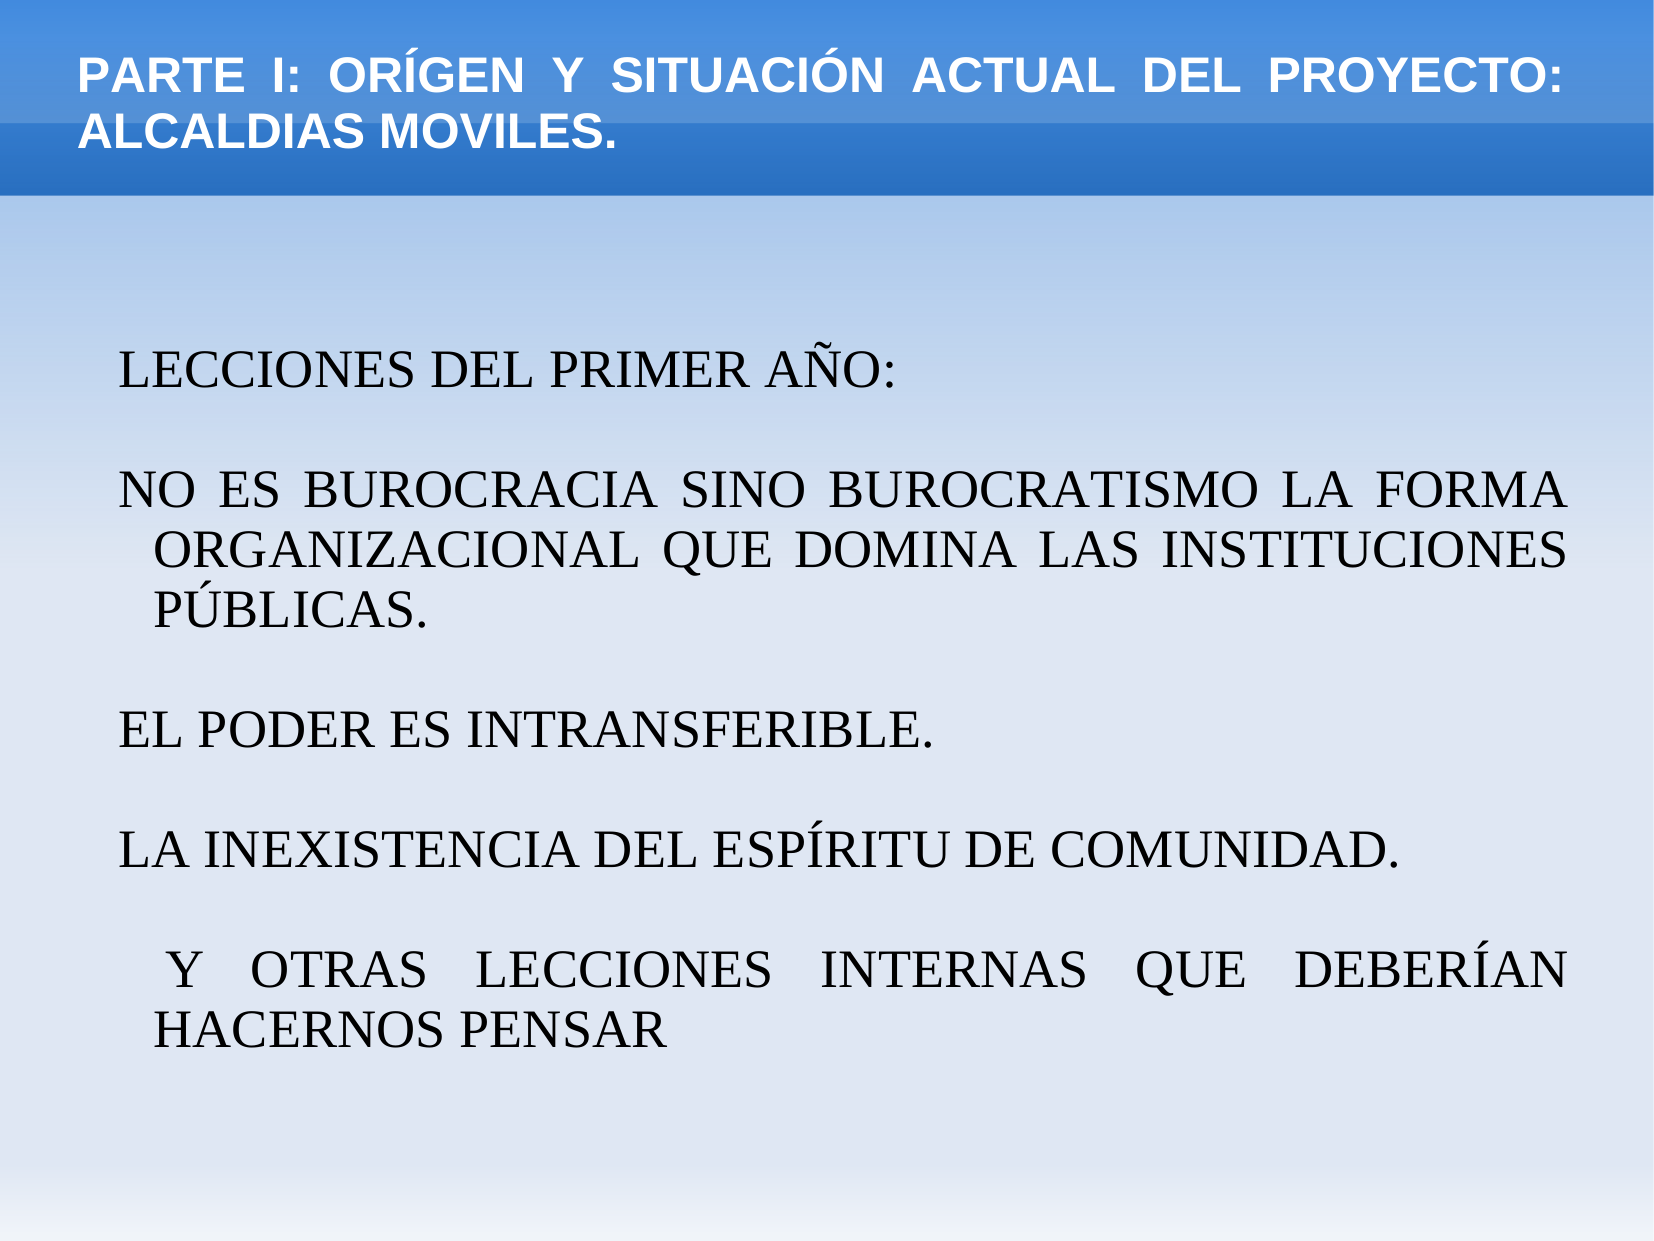

# PARTE I: ORÍGEN Y SITUACIÓN ACTUAL DEL PROYECTO: ALCALDIAS MOVILES.
LECCIONES DEL PRIMER AÑO:
NO ES BUROCRACIA SINO BUROCRATISMO LA FORMA ORGANIZACIONAL QUE DOMINA LAS INSTITUCIONES PÚBLICAS.
EL PODER ES INTRANSFERIBLE.
LA INEXISTENCIA DEL ESPÍRITU DE COMUNIDAD.
 Y OTRAS LECCIONES INTERNAS QUE DEBERÍAN HACERNOS PENSAR